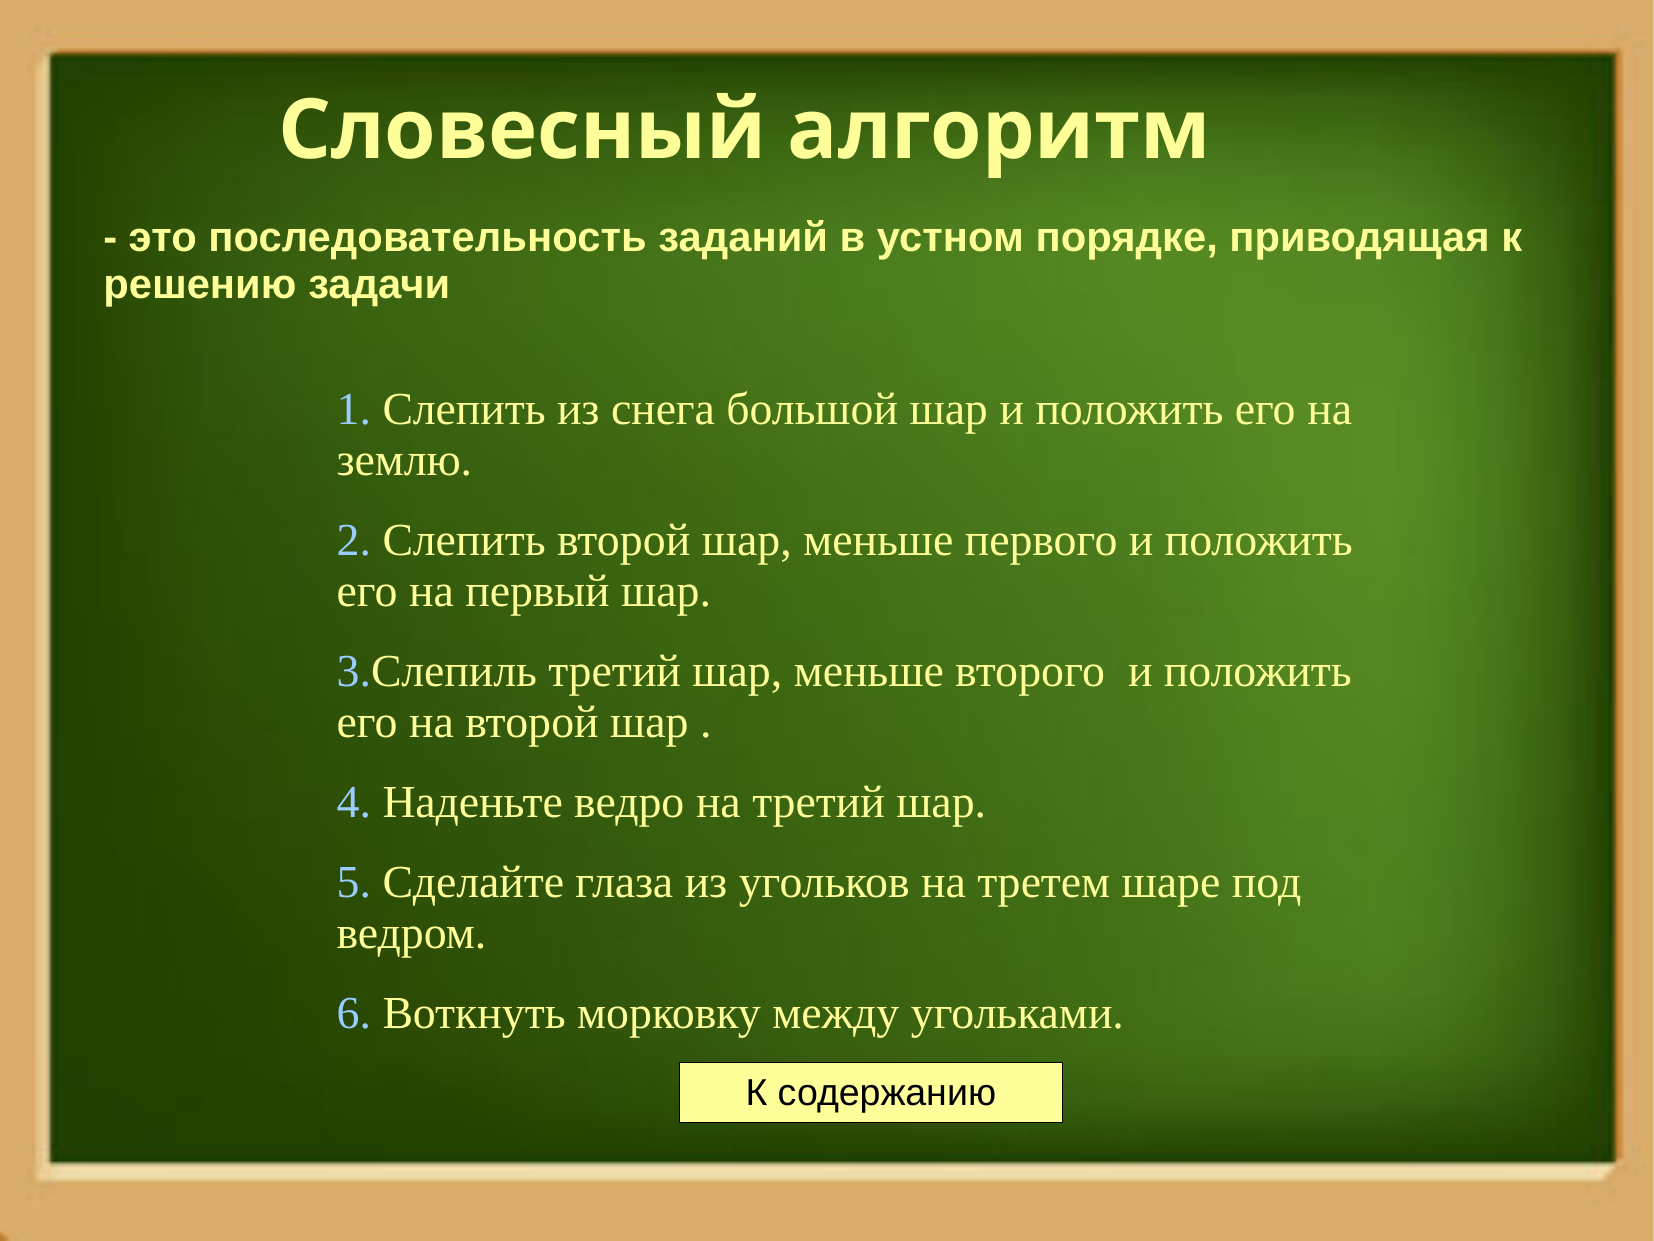

# Словесный алгоритм
- это последовательность заданий в устном порядке, приводящая к решению задачи
1. Слепить из снега большой шар и положить его на землю.
2. Слепить второй шар, меньше первого и положить его на первый шар.
3.Слепиль третий шар, меньше второго и положить его на второй шар .
4. Наденьте ведро на третий шар.
5. Сделайте глаза из угольков на третем шаре под ведром.
6. Воткнуть морковку между угольками.
К содержанию